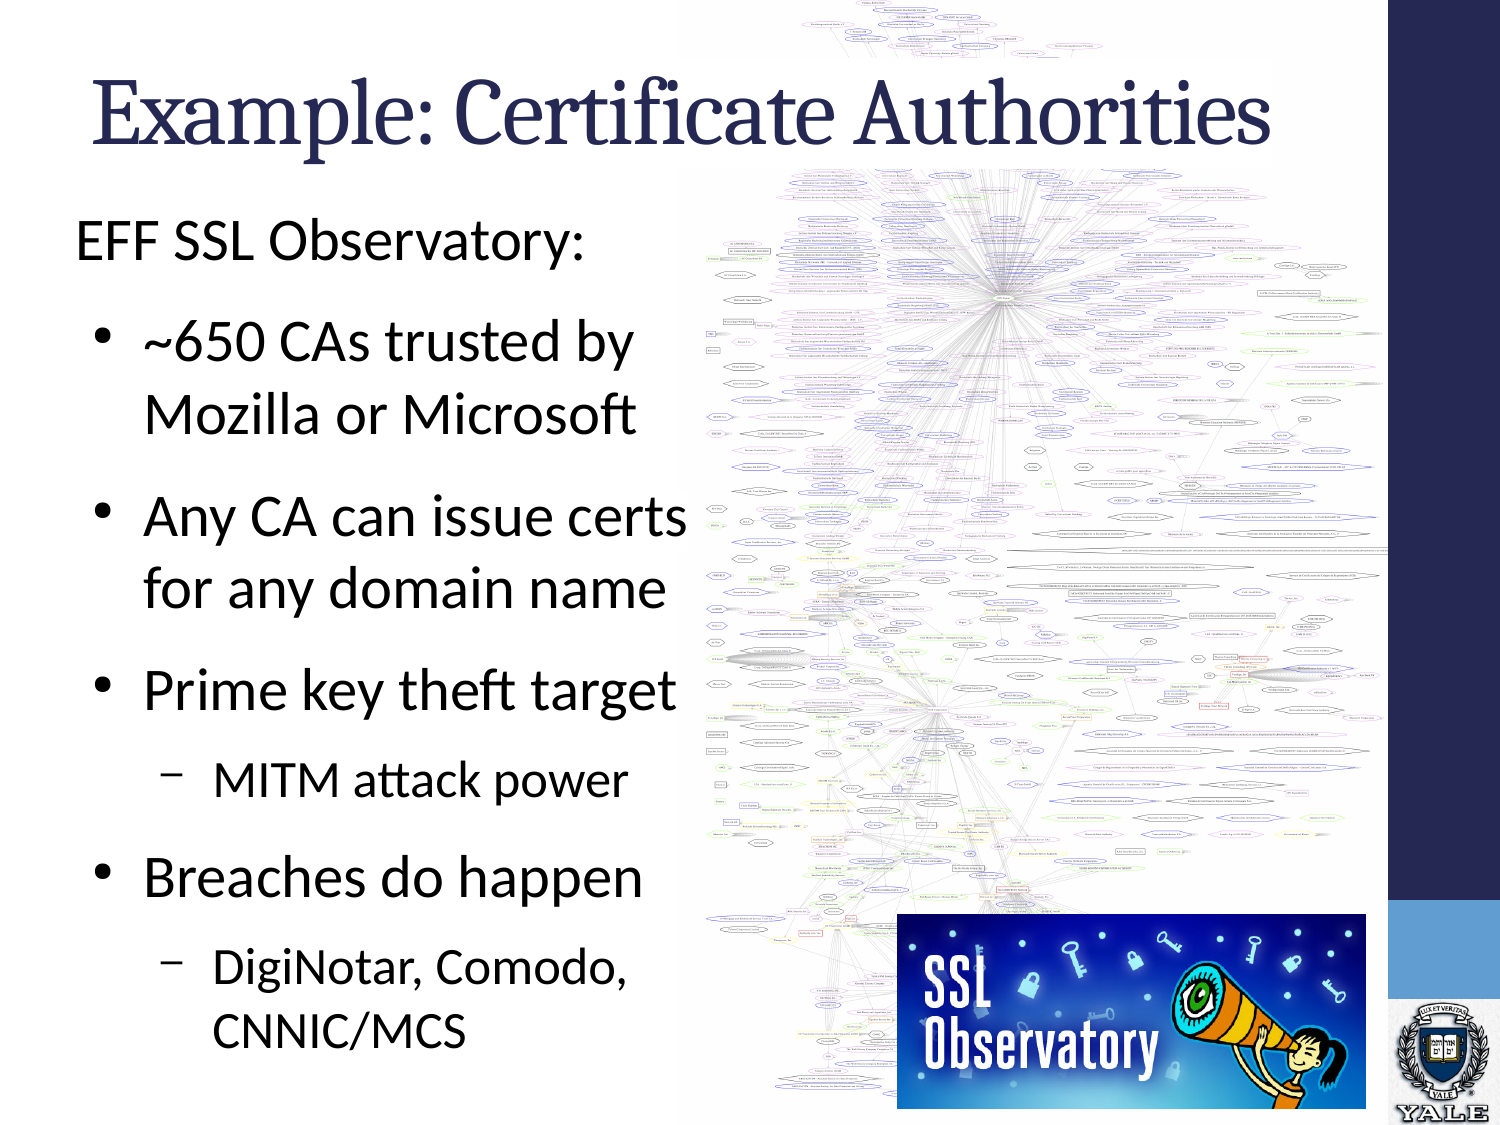

# Example: Certificate Authorities
EFF SSL Observatory:
~650 CAs trusted by Mozilla or Microsoft
Any CA can issue certs
for any domain name
Prime key theft target
MITM attack power
Breaches do happen
DigiNotar, Comodo, CNNIC/MCS